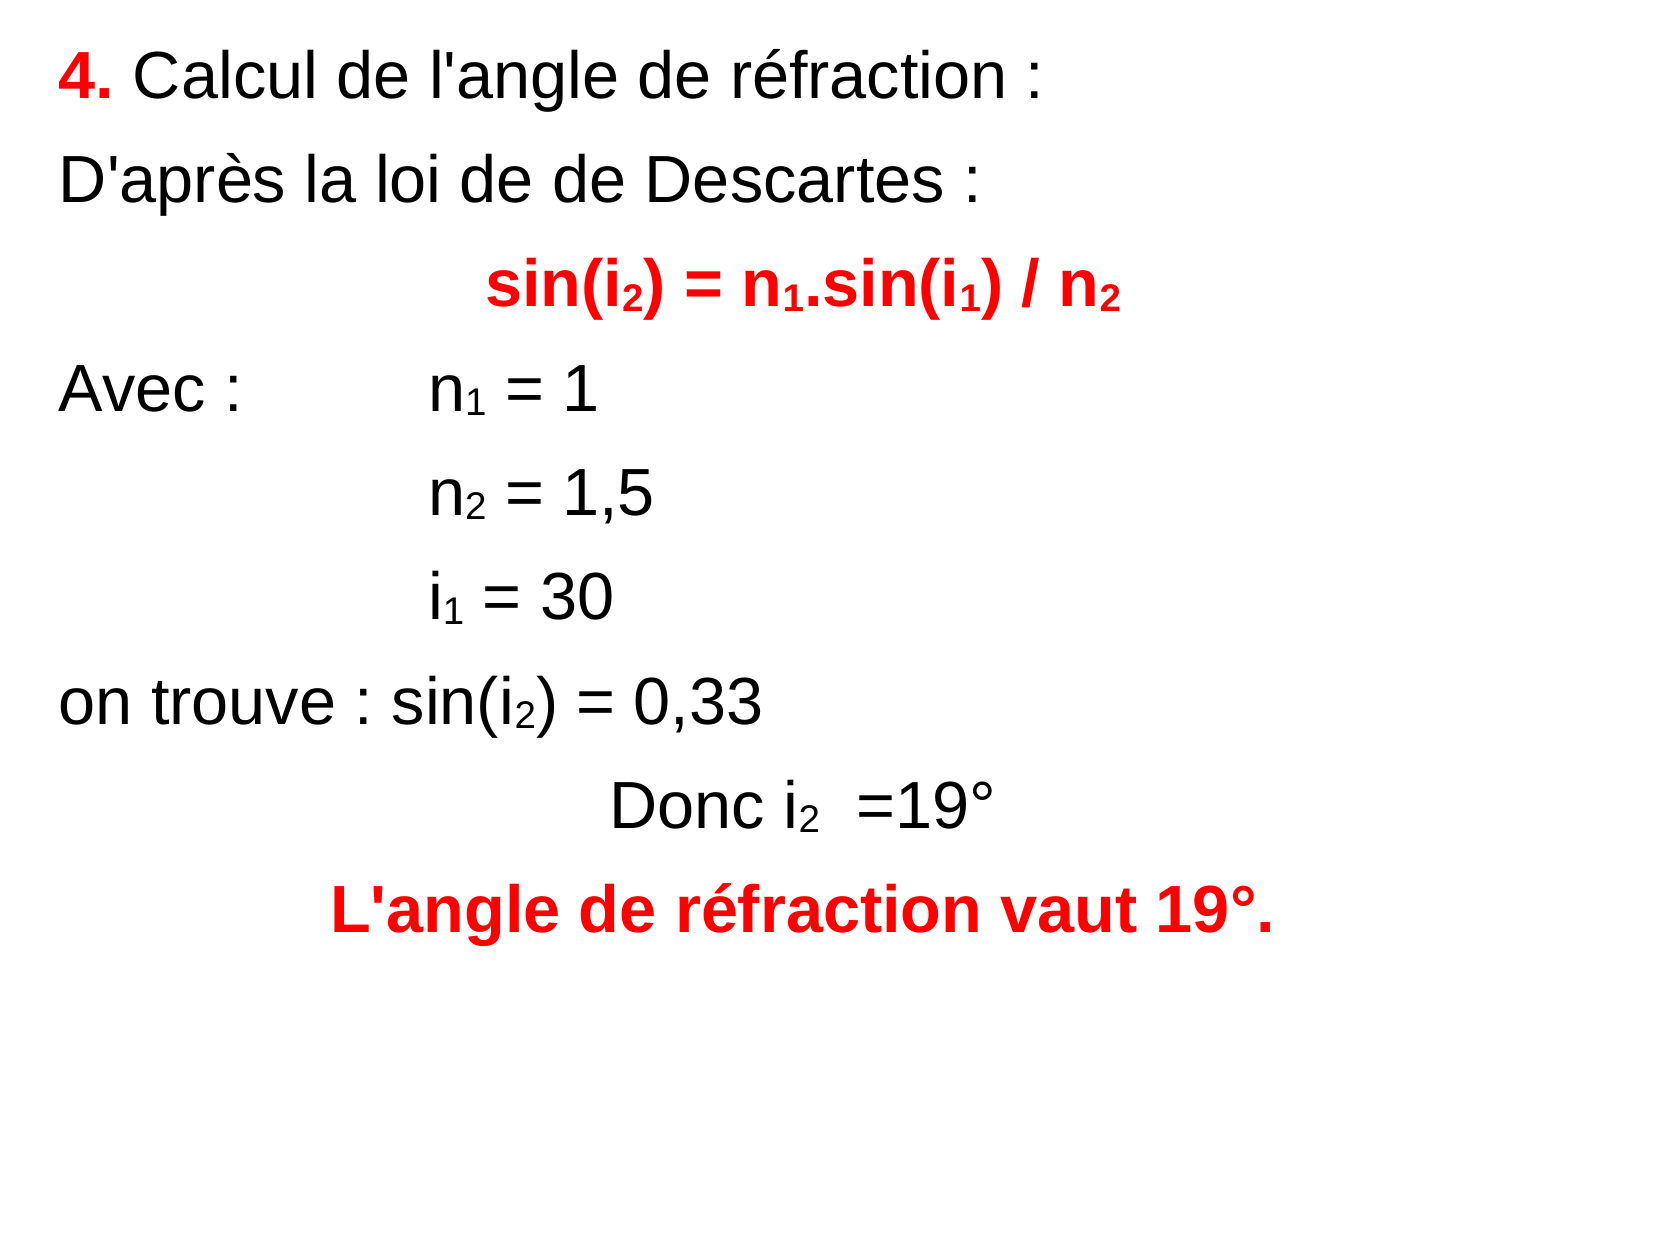

# 4. Calcul de l'angle de réfraction :
D'après la loi de de Descartes :
sin(i2) = n1.sin(i1) / n2
Avec :			n1 = 1
 					n2 = 1,5
 					i1 = 30
on trouve : sin(i2) = 0,33
Donc i2 =19°
L'angle de réfraction vaut 19°.